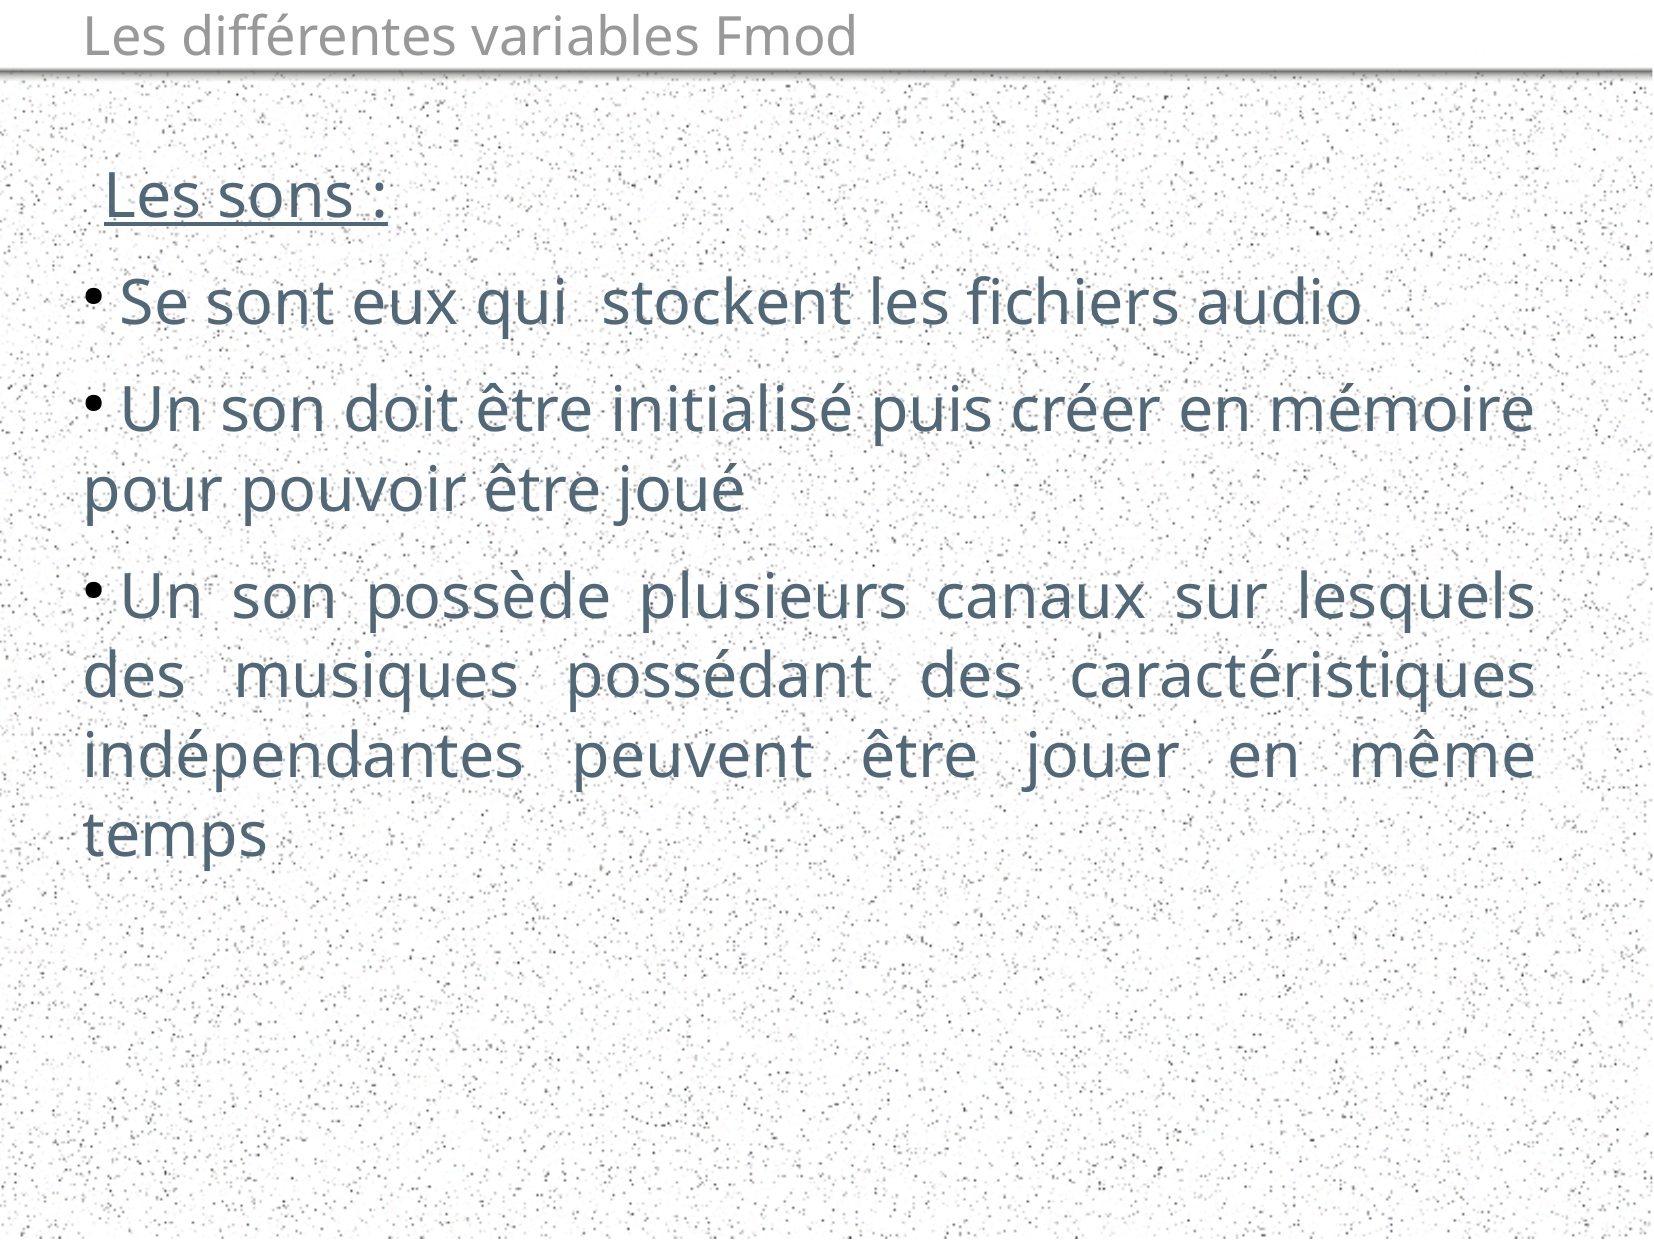

# Les différentes variables Fmod
Les sons :
 Se sont eux qui stockent les fichiers audio
 Un son doit être initialisé puis créer en mémoire pour pouvoir être joué
 Un son possède plusieurs canaux sur lesquels des musiques possédant des caractéristiques indépendantes peuvent être jouer en même temps